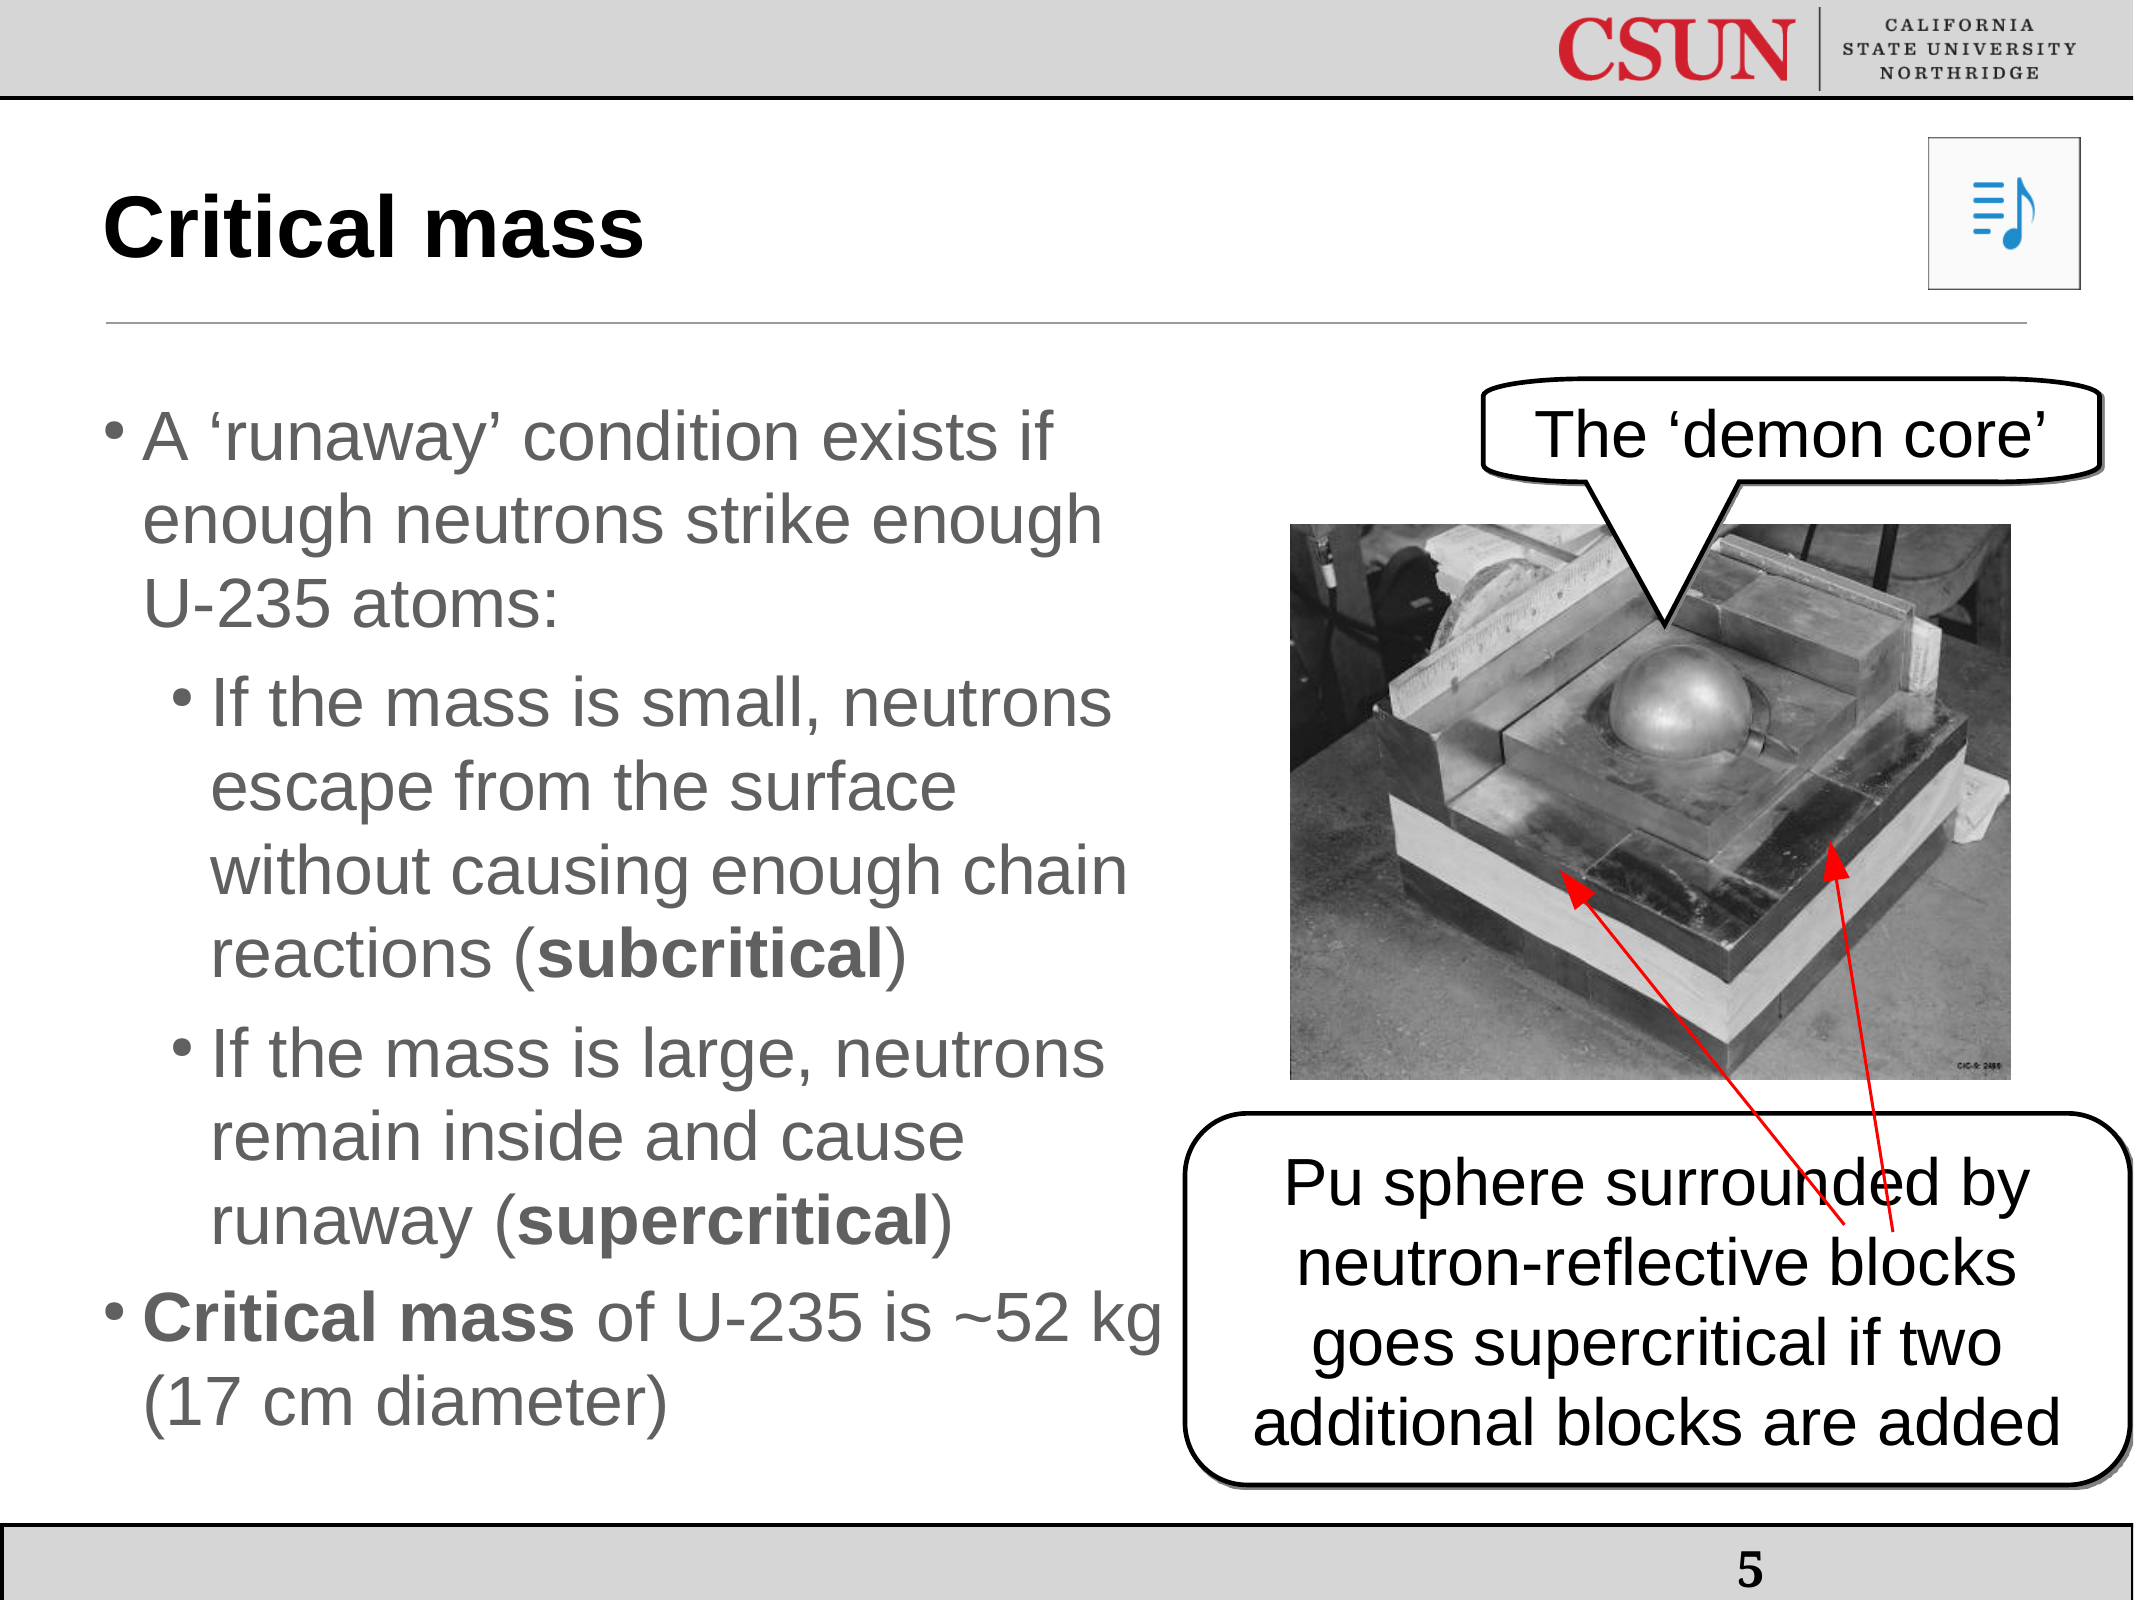

# Critical mass
The ‘demon core’
A ‘runaway’ condition exists if enough neutrons strike enough U-235 atoms:
If the mass is small, neutrons escape from the surface without causing enough chain reactions (subcritical)
If the mass is large, neutrons remain inside and cause runaway (supercritical)
Critical mass of U-235 is ~52 kg (17 cm diameter)
Pu sphere surrounded by neutron-reflective blocks goes supercritical if two additional blocks are added
5